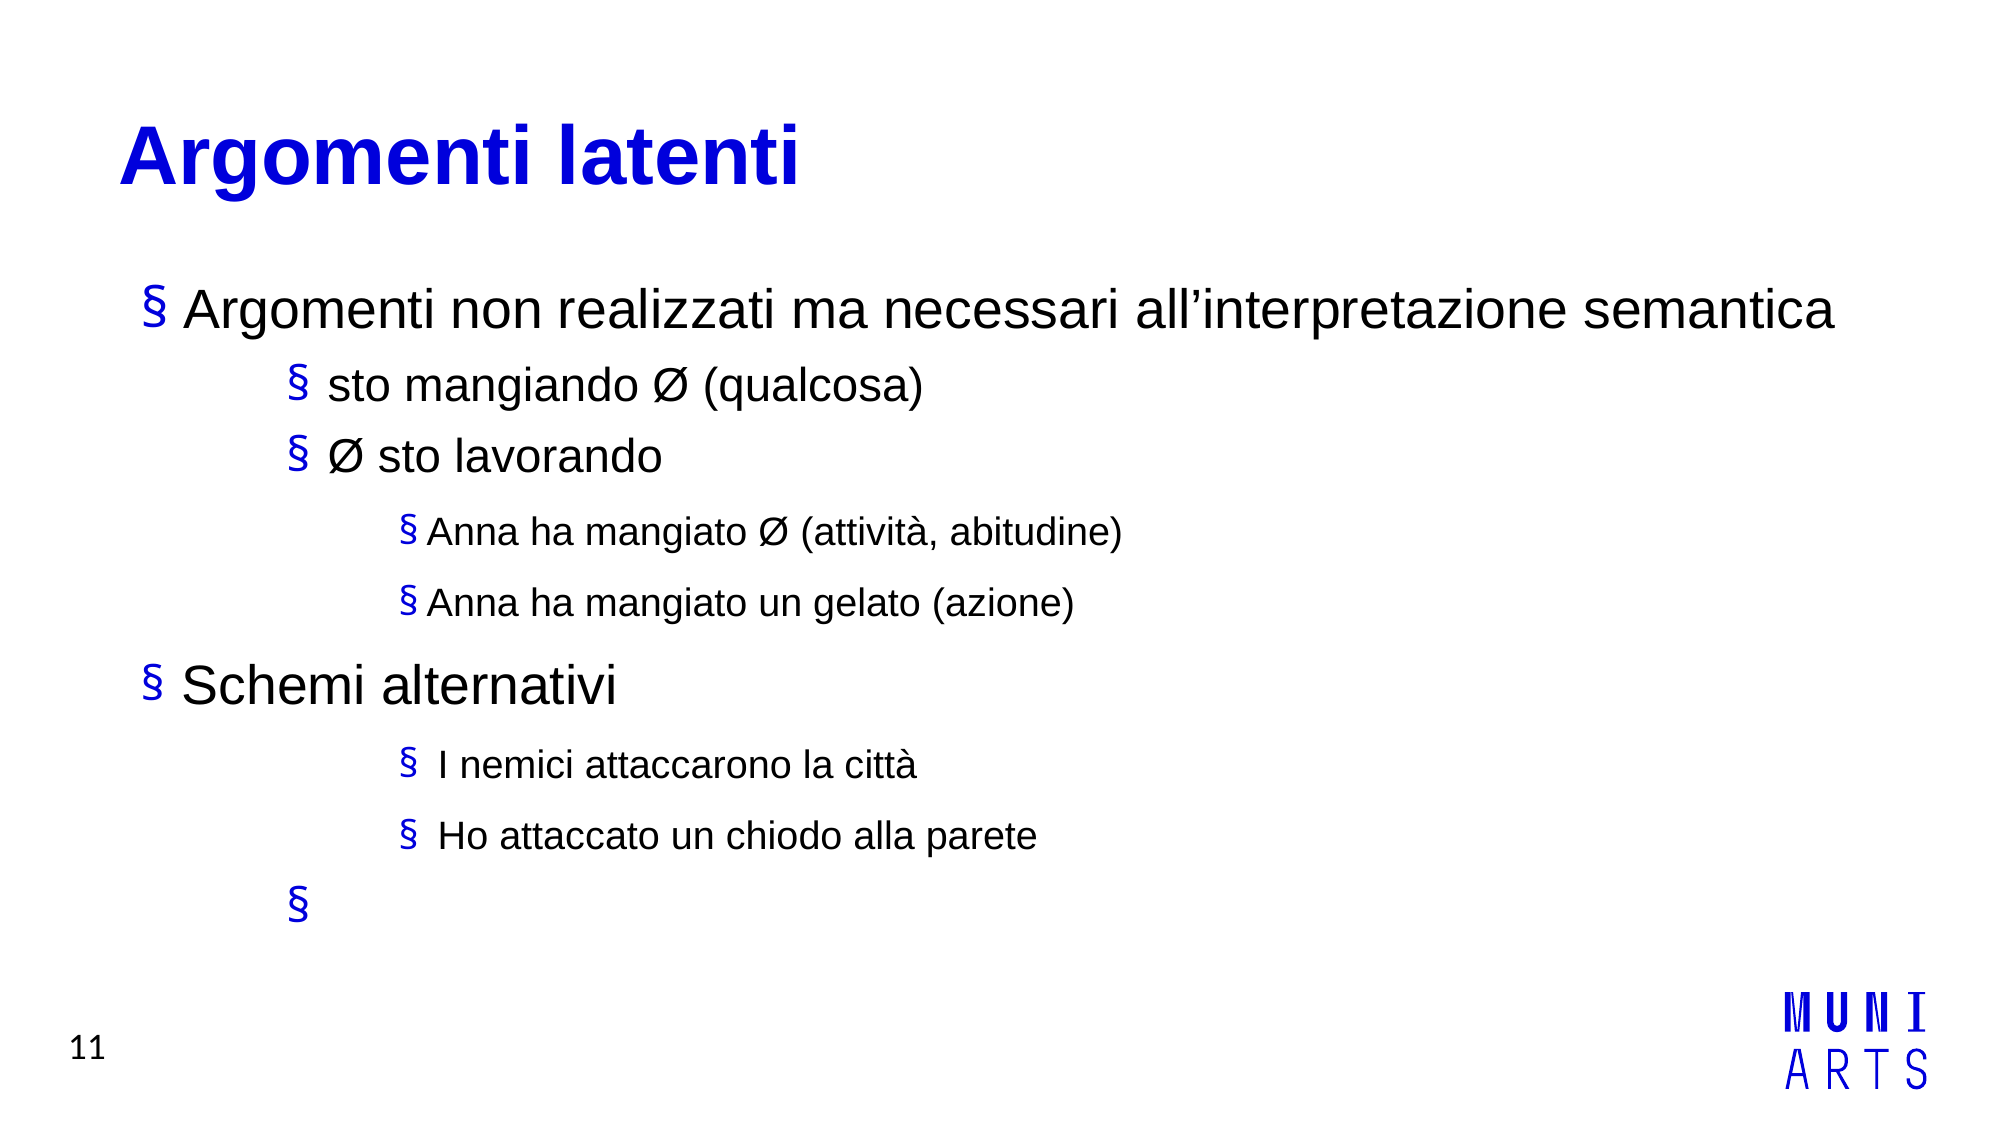

# Argomenti latenti
 Argomenti non realizzati ma necessari all’interpretazione semantica
 sto mangiando Ø (qualcosa)
 Ø sto lavorando
Anna ha mangiato Ø (attività, abitudine)
Anna ha mangiato un gelato (azione)
 Schemi alternativi
 I nemici attaccarono la città
 Ho attaccato un chiodo alla parete
11